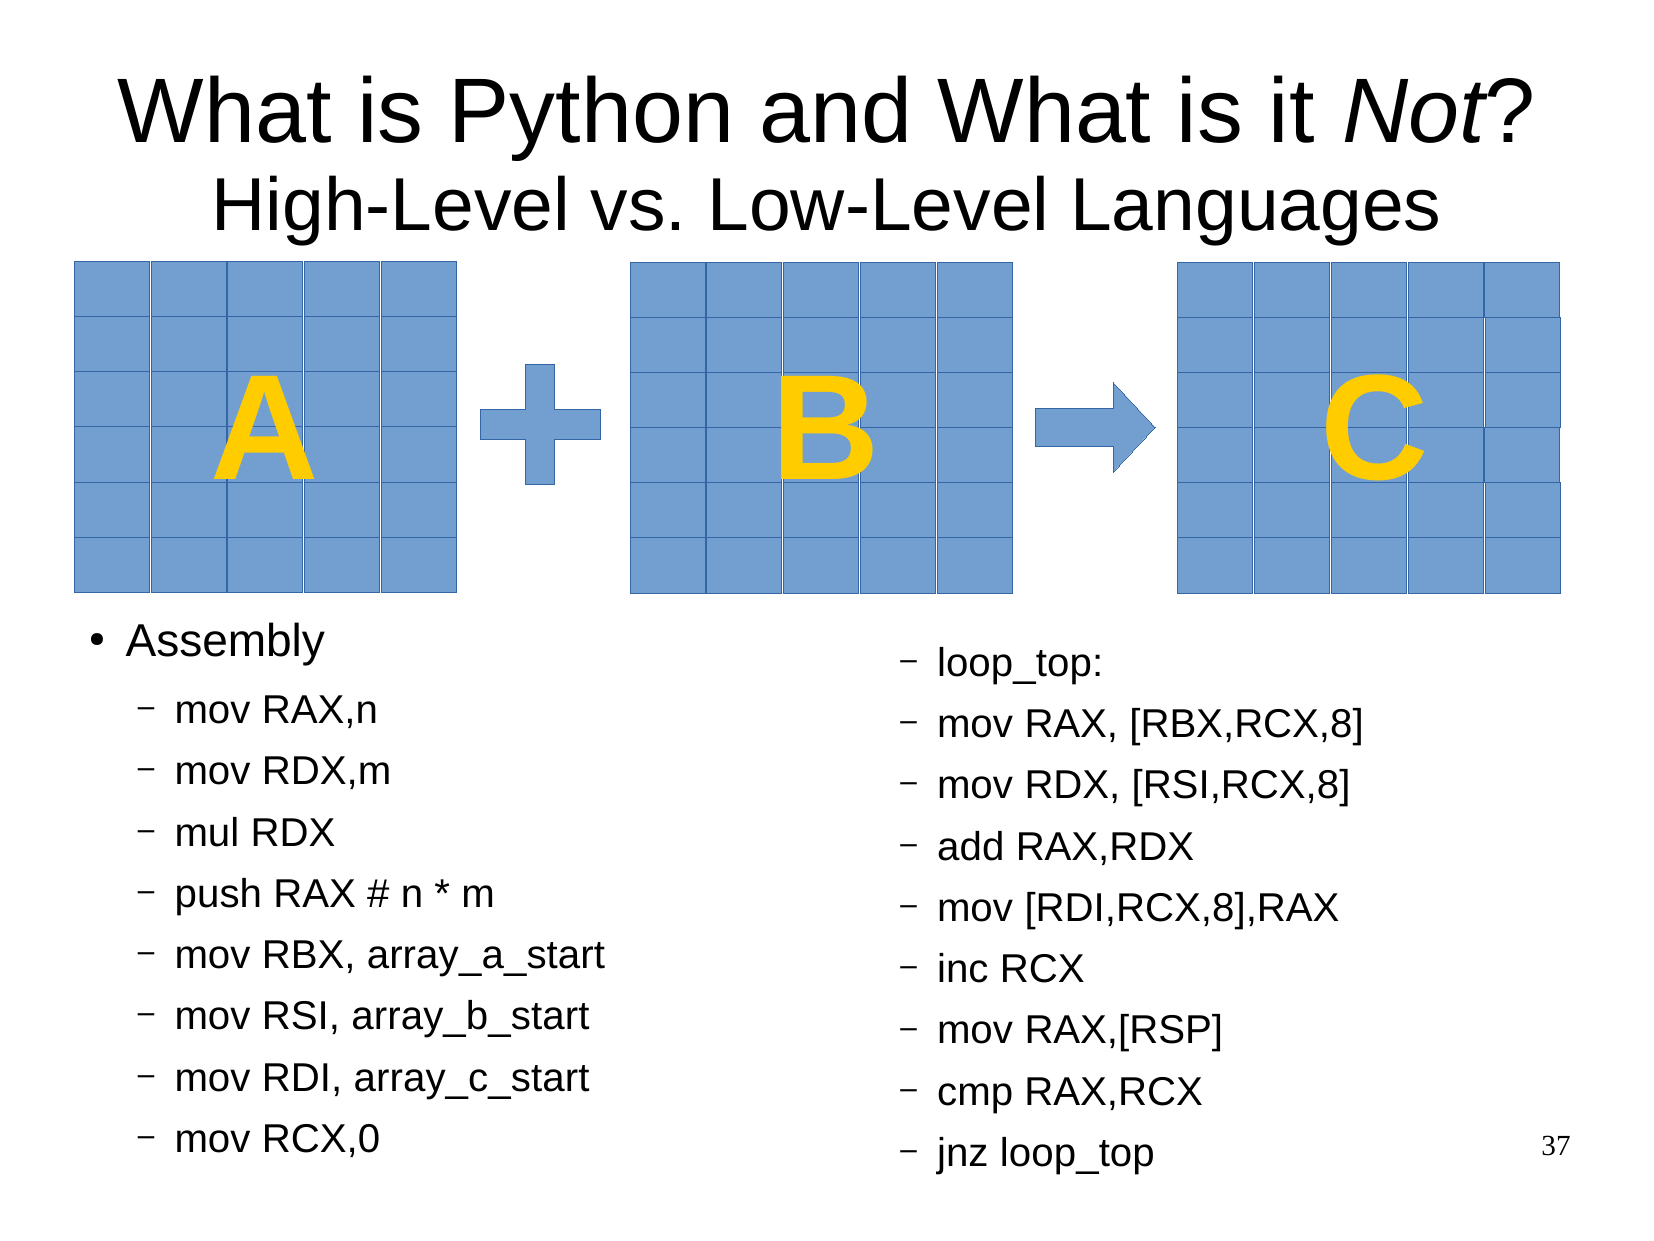

# What is Python and What is it Not? High-Level vs. Low-Level Languages
A
B
C
loop_top:
mov RAX, [RBX,RCX,8]
mov RDX, [RSI,RCX,8]
add RAX,RDX
mov [RDI,RCX,8],RAX
inc RCX
mov RAX,[RSP]
cmp RAX,RCX
jnz loop_top
Assembly
mov RAX,n
mov RDX,m
mul RDX
push RAX # n * m
mov RBX, array_a_start
mov RSI, array_b_start
mov RDI, array_c_start
mov RCX,0
37